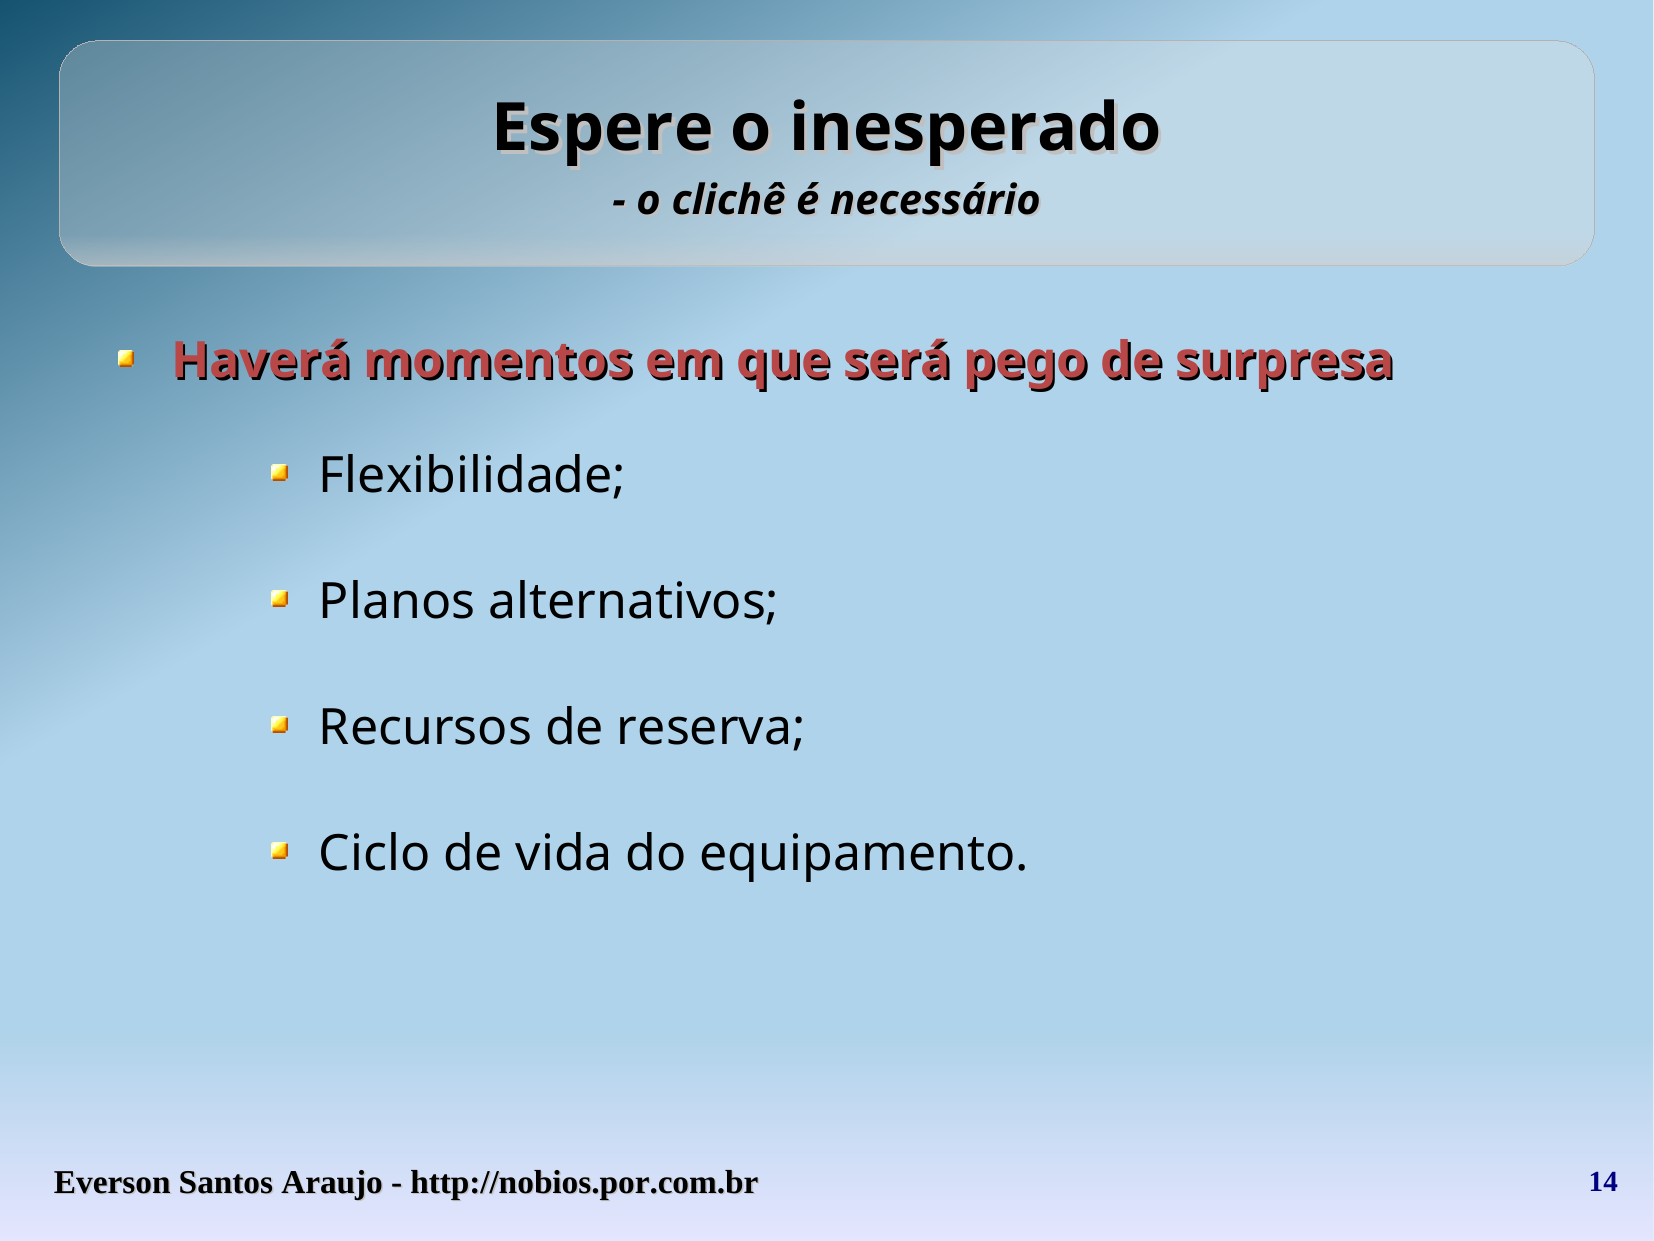

# Espere o inesperado - o clichê é necessário
Haverá momentos em que será pego de surpresa
Flexibilidade;
Planos alternativos;
Recursos de reserva;
Ciclo de vida do equipamento.
Everson Santos Araujo - http://nobios.por.com.br
14